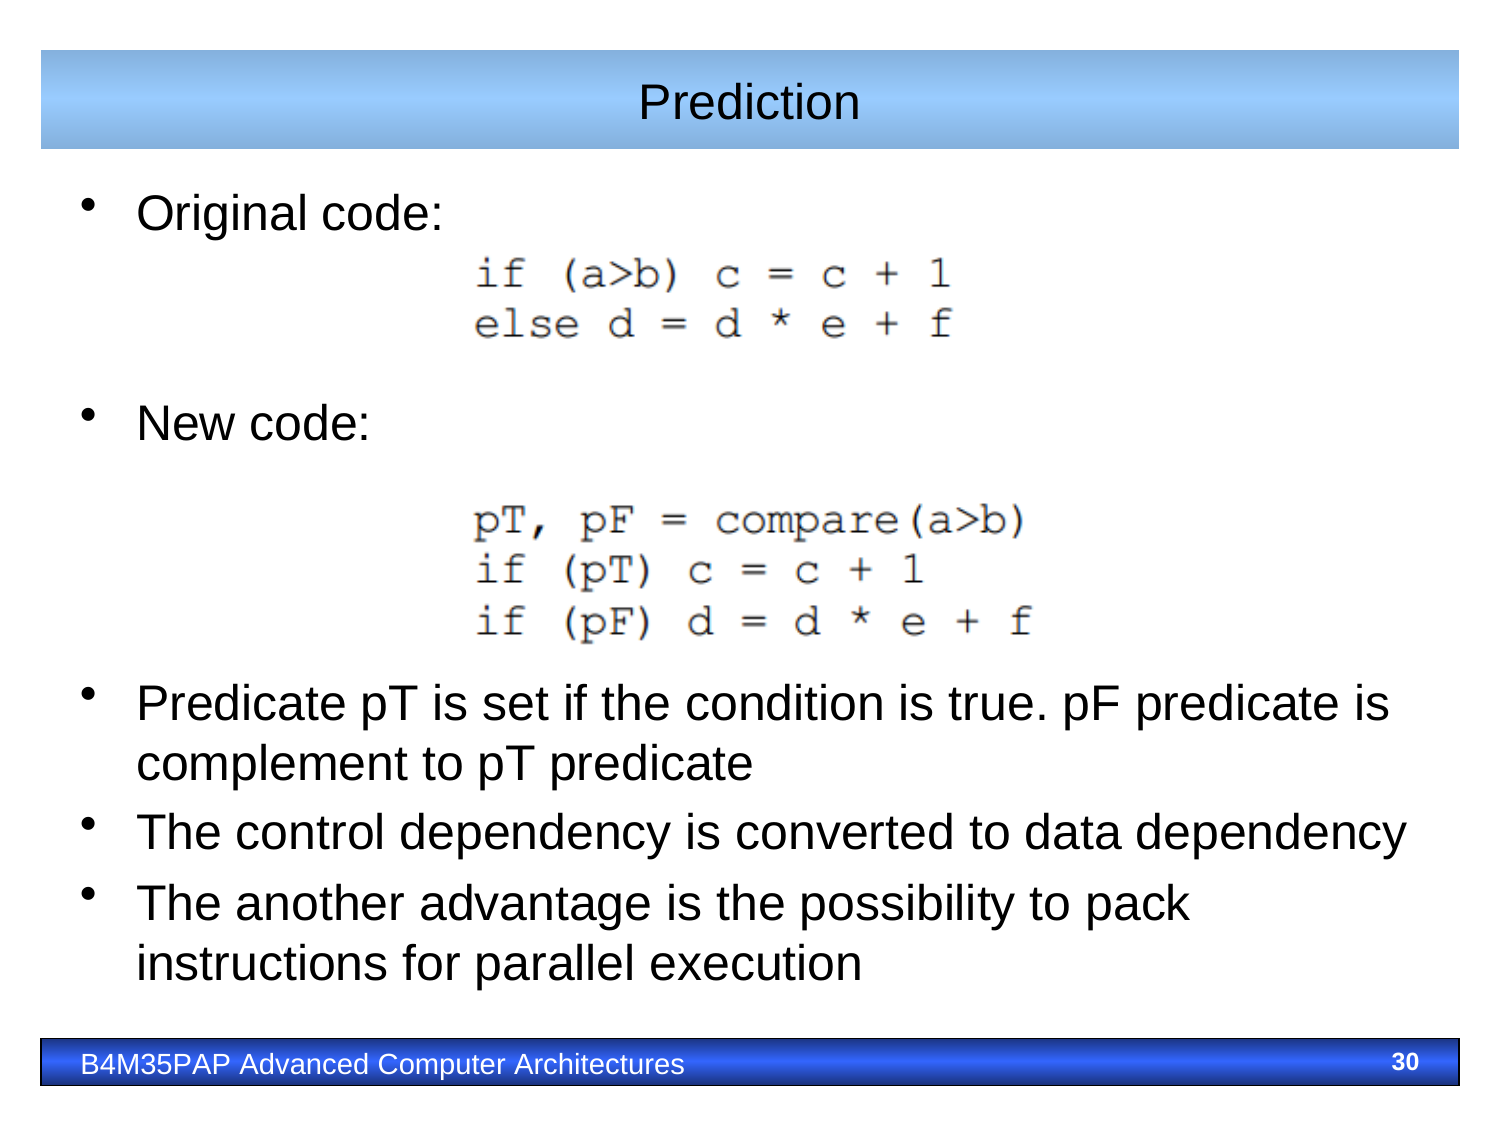

# Prediction
Original code:
New code:
Predicate pT is set if the condition is true. pF predicate is complement to pT predicate
The control dependency is converted to data dependency
The another advantage is the possibility to pack instructions for parallel execution